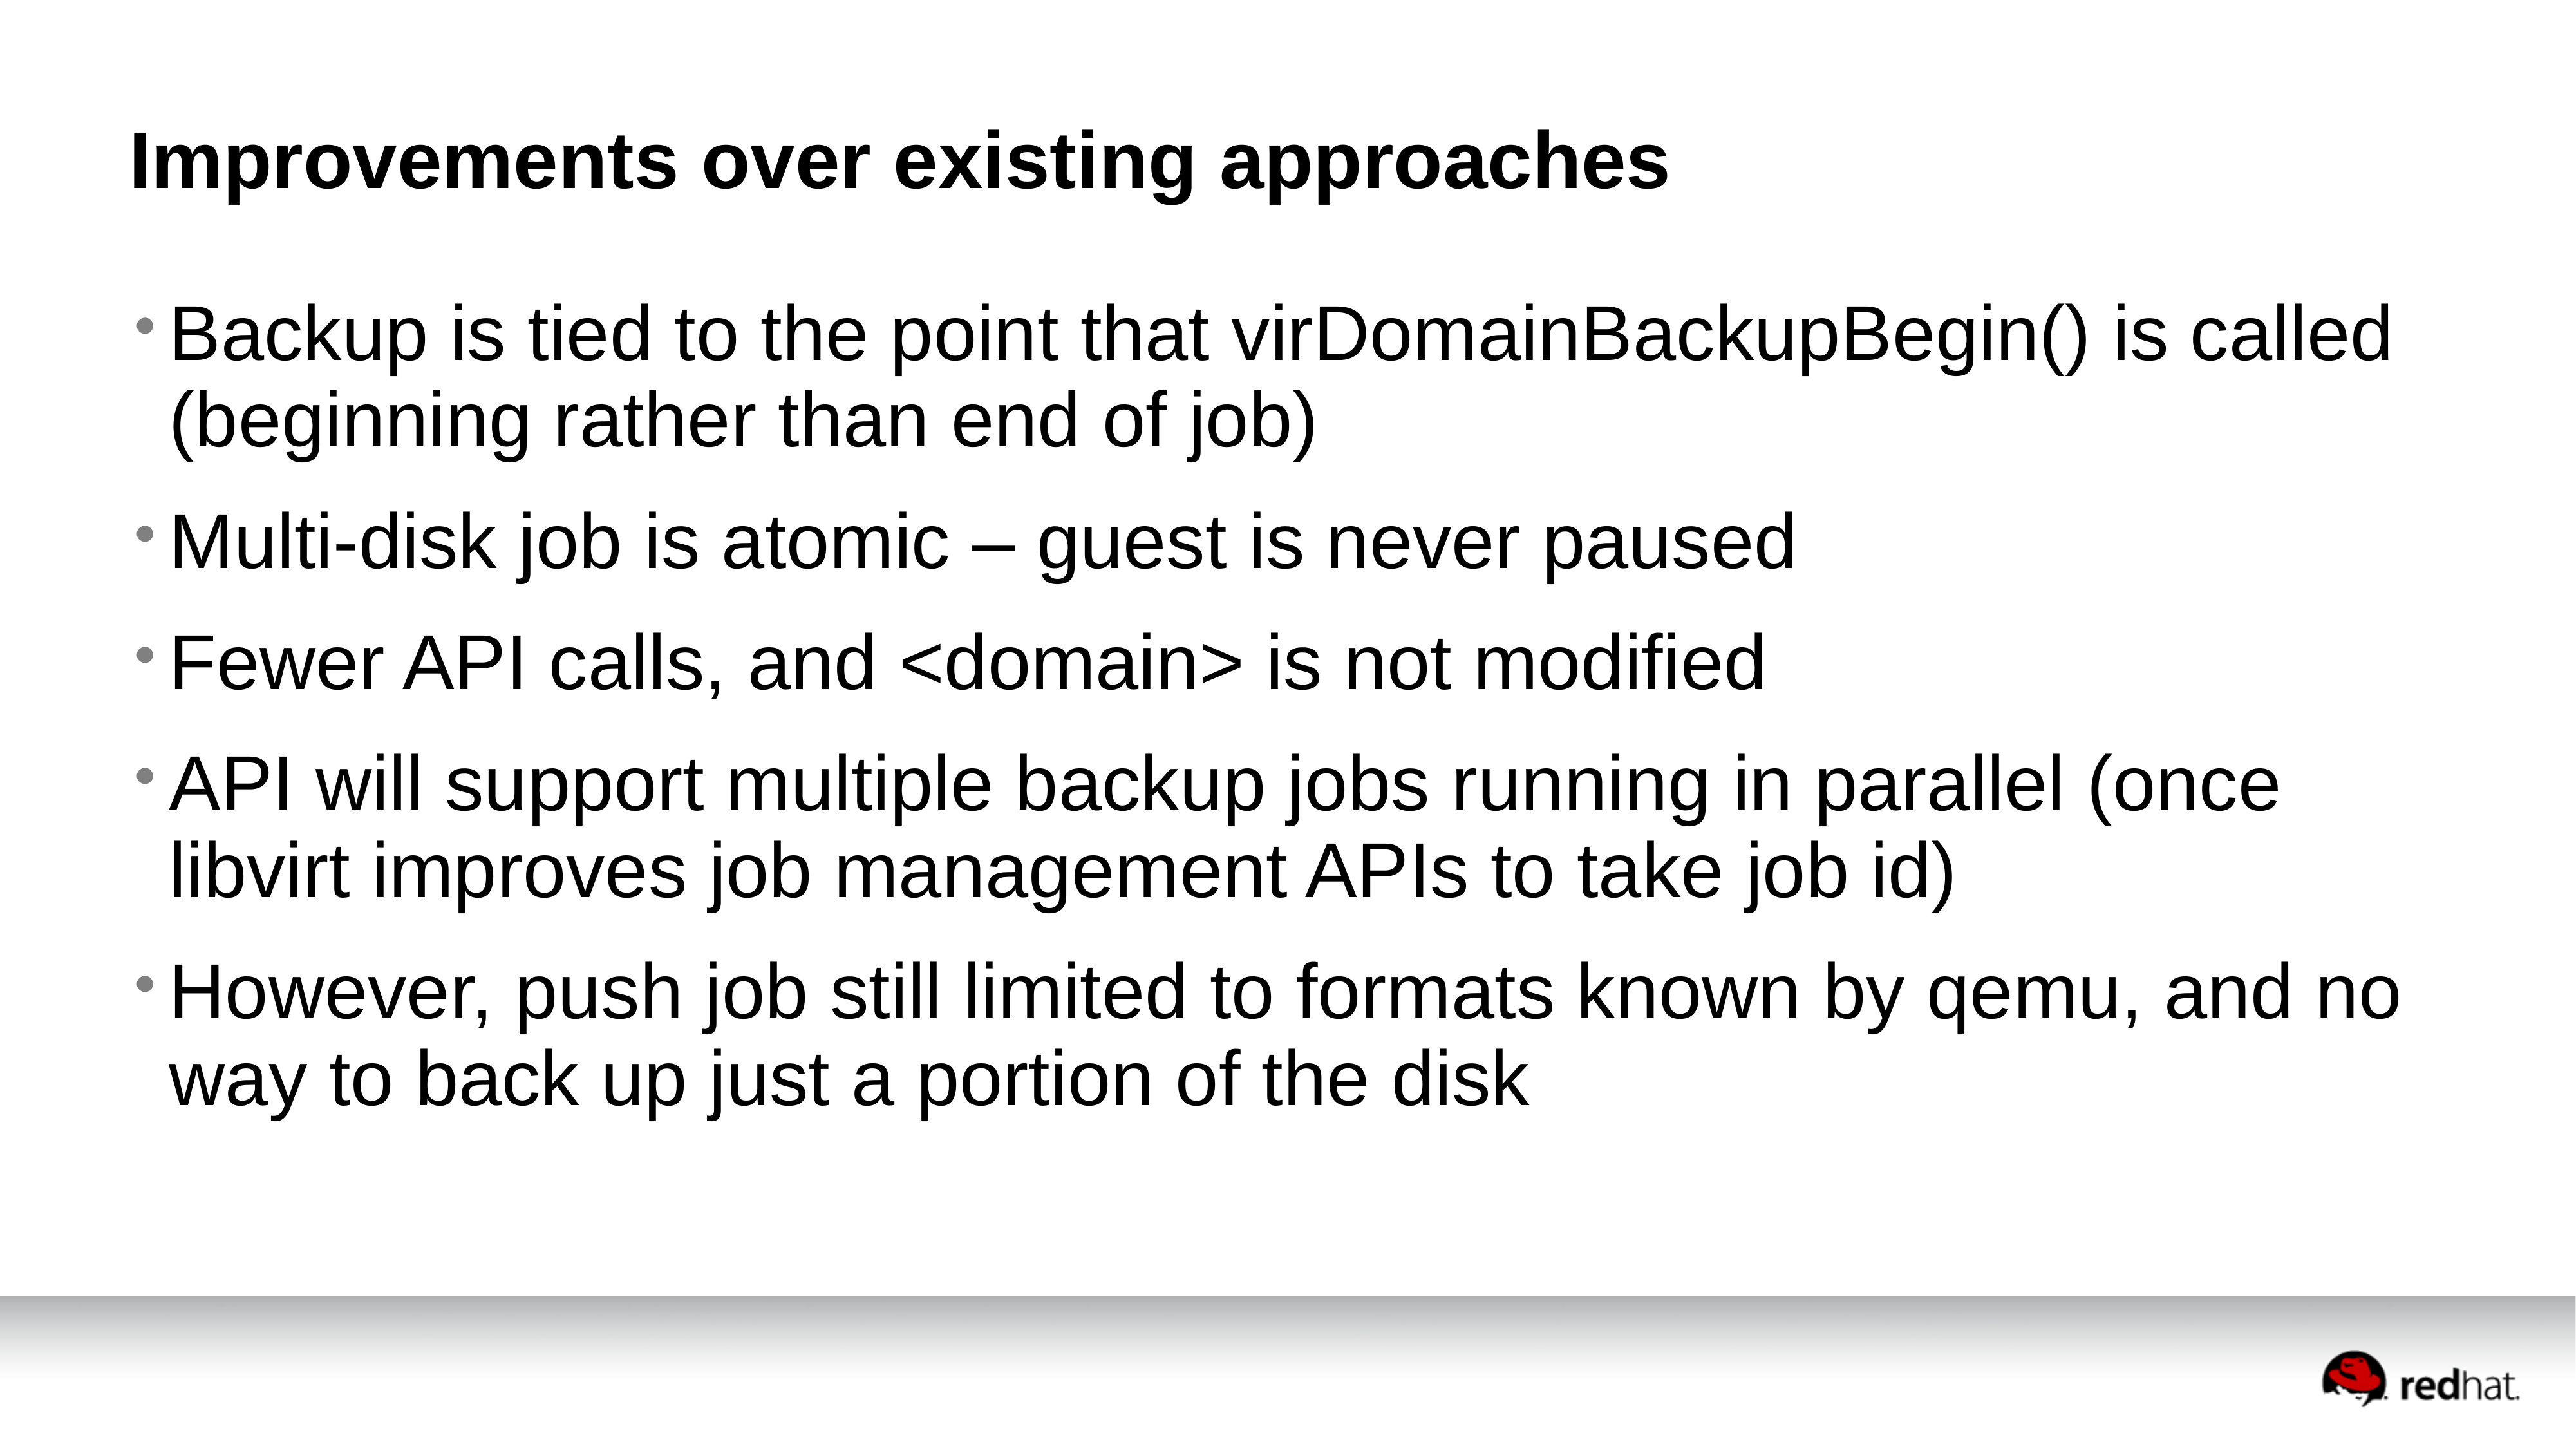

# Improvements over existing approaches
Backup is tied to the point that virDomainBackupBegin() is called (beginning rather than end of job)
Multi-disk job is atomic – guest is never paused
Fewer API calls, and <domain> is not modified
API will support multiple backup jobs running in parallel (once libvirt improves job management APIs to take job id)
However, push job still limited to formats known by qemu, and no way to back up just a portion of the disk